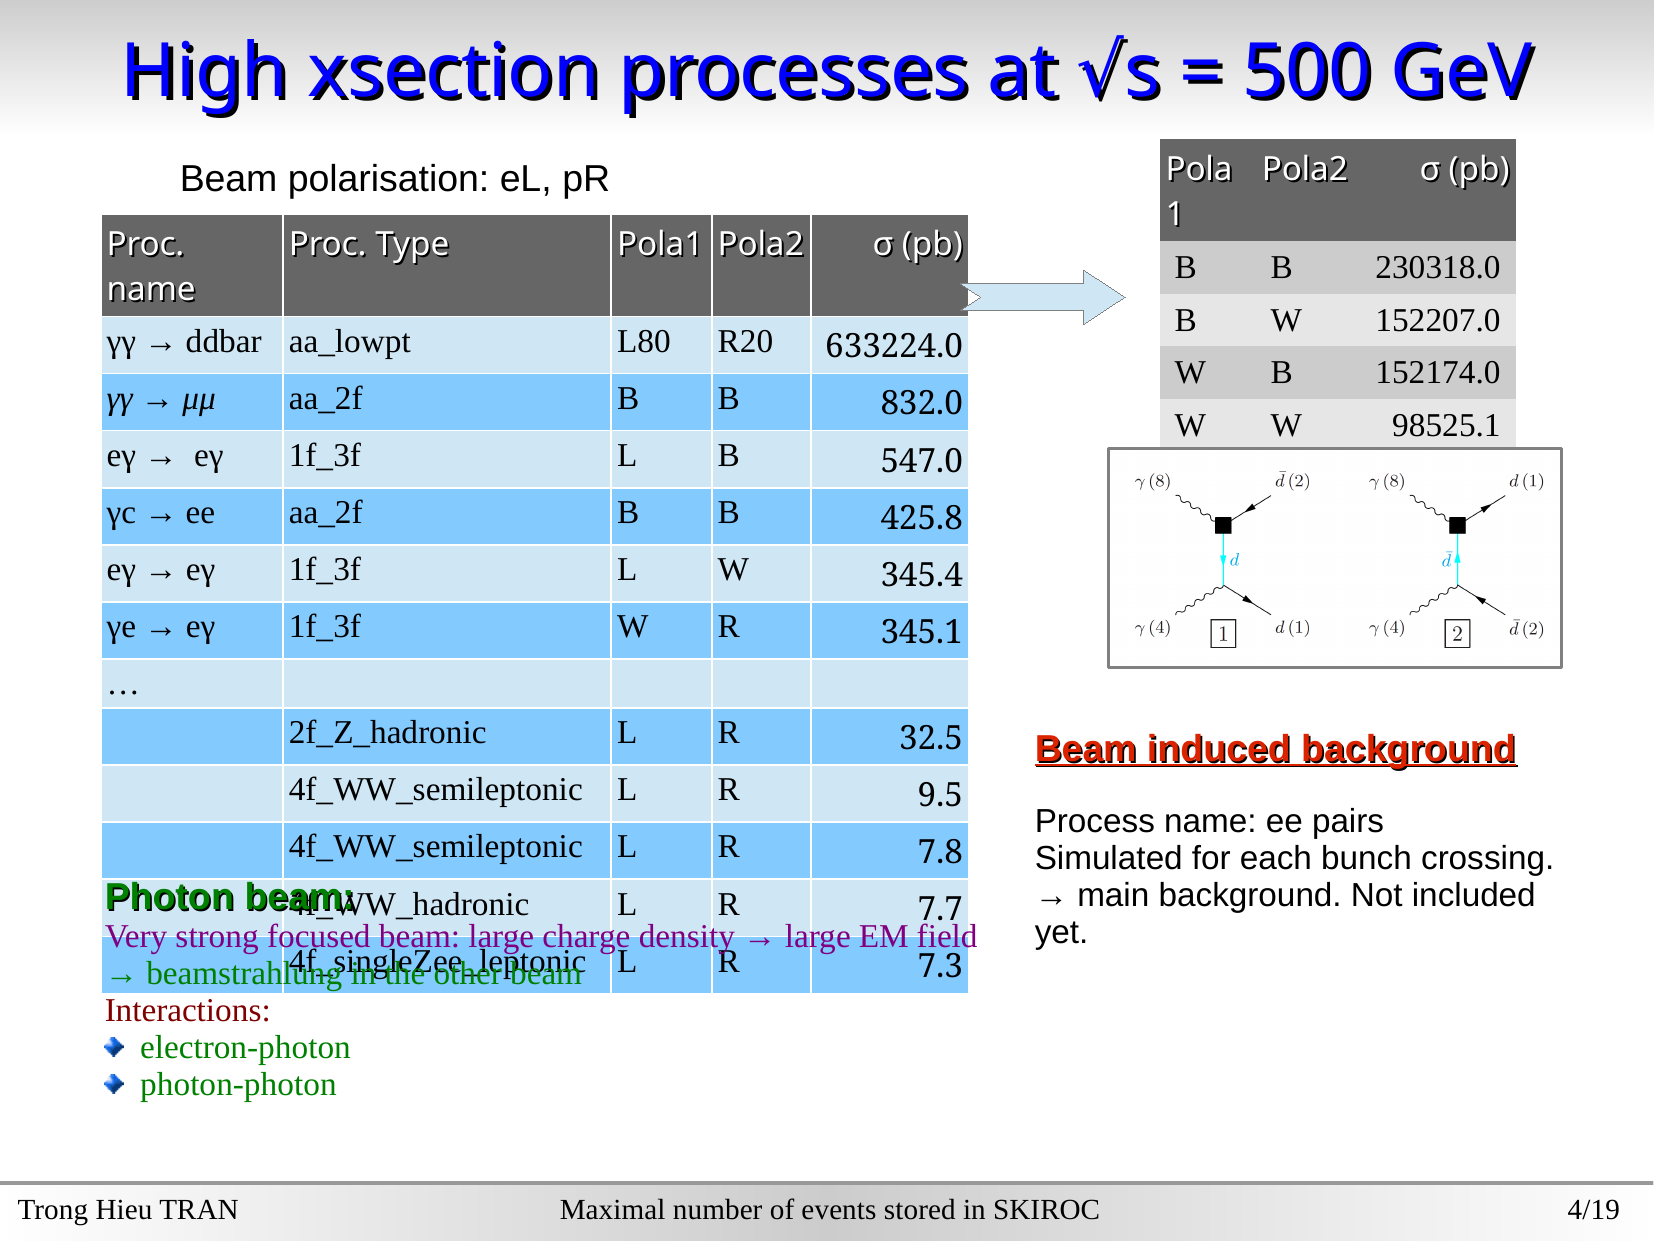

# High xsection processes at √s = 500 GeV
| Pola1 | Pola2 | σ (pb) |
| --- | --- | --- |
| B | B | 230318.0 |
| B | W | 152207.0 |
| W | B | 152174.0 |
| W | W | 98525.1 |
Beam polarisation: eL, pR
| Proc. name | Proc. Type | Pola1 | Pola2 | σ (pb) |
| --- | --- | --- | --- | --- |
| γγ → ddbar | aa\_lowpt | L80 | R20 | 633224.0 |
| γγ → μμ | aa\_2f | B | B | 832.0 |
| eγ → eγ | 1f\_3f | L | B | 547.0 |
| γc → ee | aa\_2f | B | B | 425.8 |
| eγ → eγ | 1f\_3f | L | W | 345.4 |
| γe → eγ | 1f\_3f | W | R | 345.1 |
| … | | | | |
| | 2f\_Z\_hadronic | L | R | 32.5 |
| | 4f\_WW\_semileptonic | L | R | 9.5 |
| | 4f\_WW\_semileptonic | L | R | 7.8 |
| | 4f\_WW\_hadronic | L | R | 7.7 |
| | 4f\_singleZee\_leptonic | L | R | 7.3 |
Beam induced background
Process name: ee pairs
Simulated for each bunch crossing.
→ main background. Not included yet.
Photon beam:
Very strong focused beam: large charge density → large EM field
→ beamstrahlung in the other beam
Interactions:
electron-photon
photon-photon
Trong Hieu TRAN
Maximal number of events stored in SKIROC
4